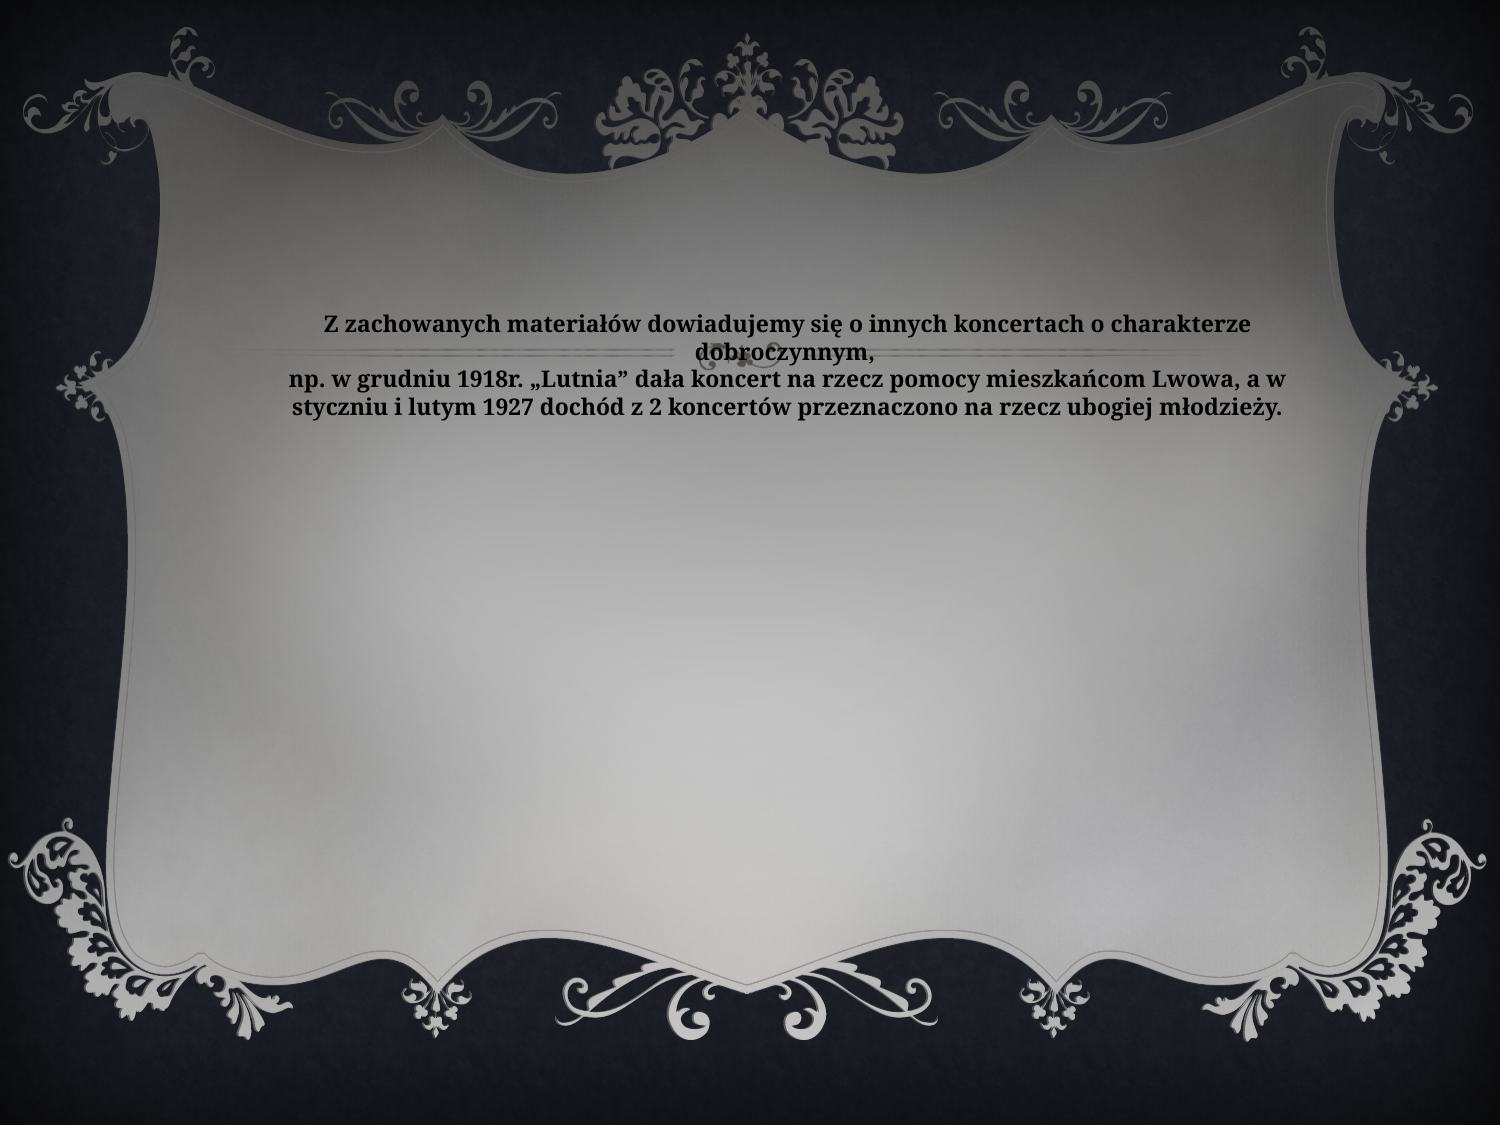

# Z zachowanych materiałów dowiadujemy się o innych koncertach o charakterze dobroczynnym, np. w grudniu 1918r. „Lutnia” dała koncert na rzecz pomocy mieszkańcom Lwowa, a w styczniu i lutym 1927 dochód z 2 koncertów przeznaczono na rzecz ubogiej młodzieży.